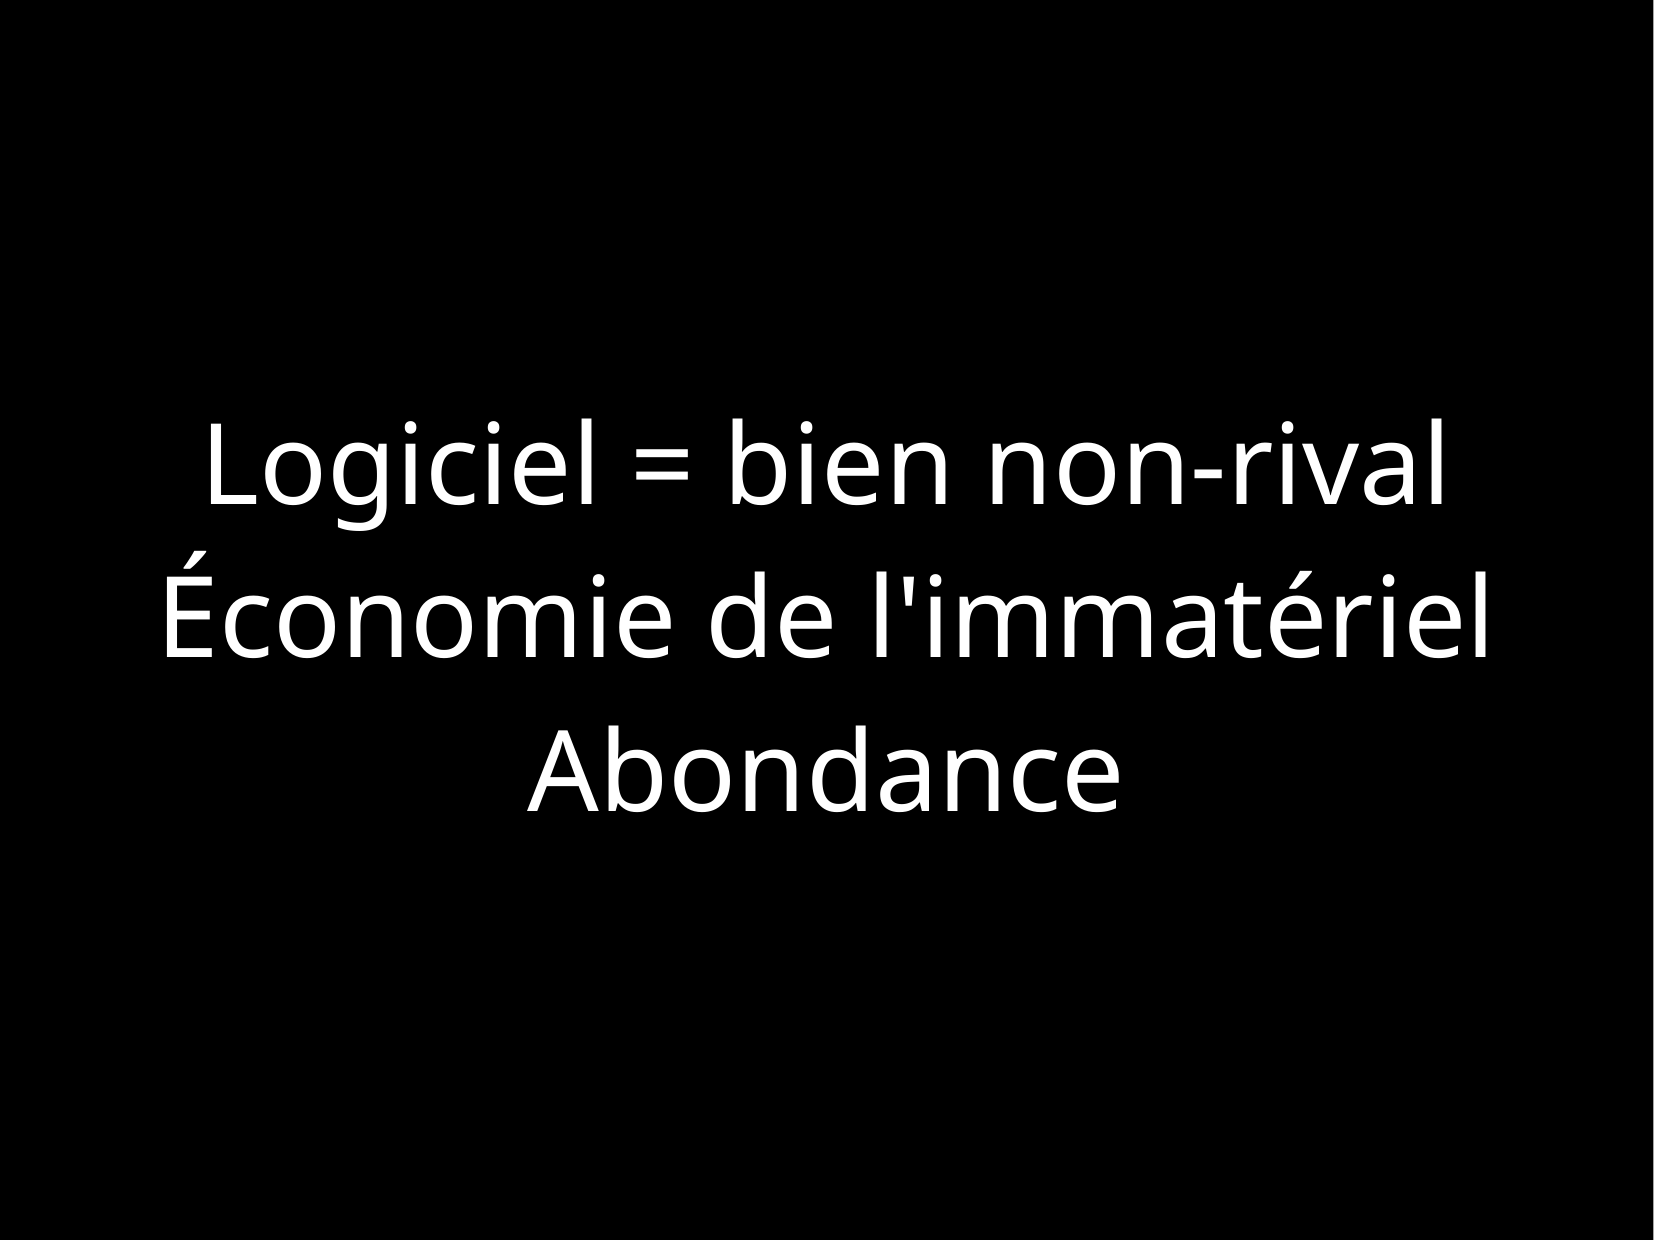

# Logiciel = bien non-rival Économie de l'immatériel Abondance